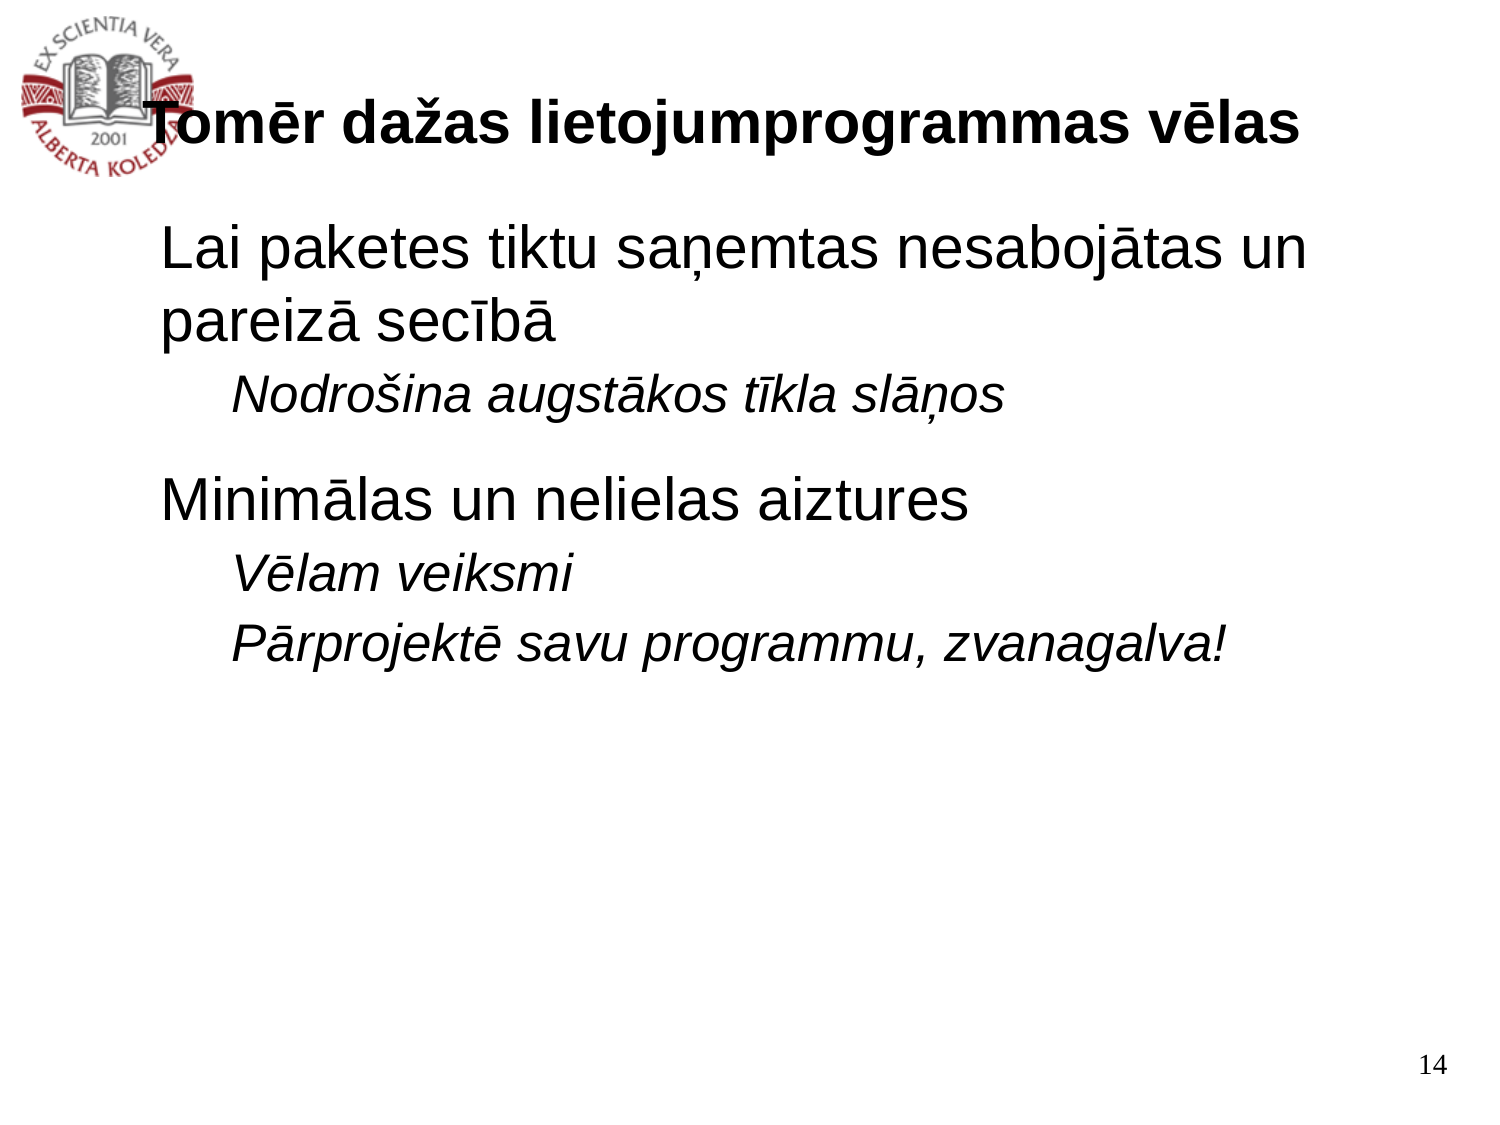

# Tomēr dažas lietojumprogrammas vēlas
Lai paketes tiktu saņemtas nesabojātas un pareizā secībā
Nodrošina augstākos tīkla slāņos
Minimālas un nelielas aiztures
Vēlam veiksmi
Pārprojektē savu programmu, zvanagalva!
14